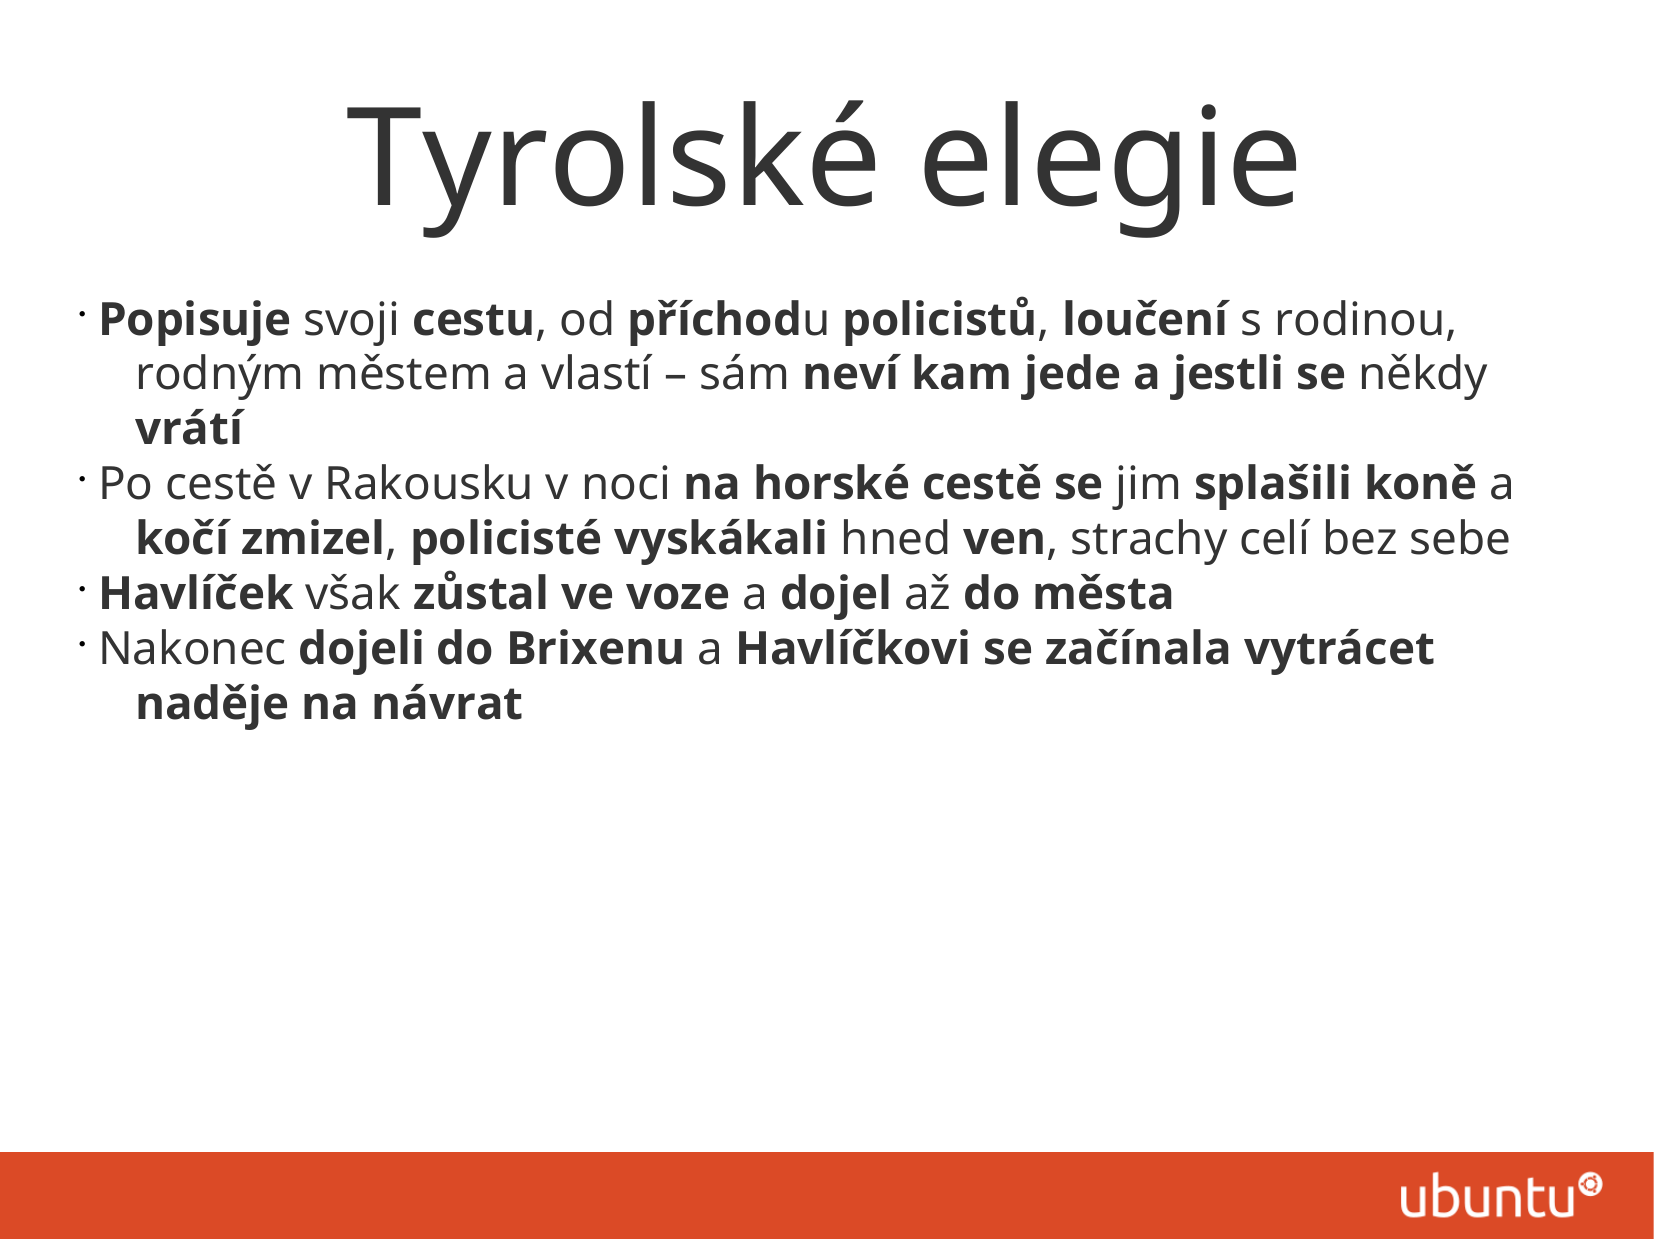

# Tyrolské elegie
 Popisuje svoji cestu, od příchodu policistů, loučení s rodinou, rodným městem a vlastí – sám neví kam jede a jestli se někdy vrátí
 Po cestě v Rakousku v noci na horské cestě se jim splašili koně a kočí zmizel, policisté vyskákali hned ven, strachy celí bez sebe
 Havlíček však zůstal ve voze a dojel až do města
 Nakonec dojeli do Brixenu a Havlíčkovi se začínala vytrácet naděje na návrat